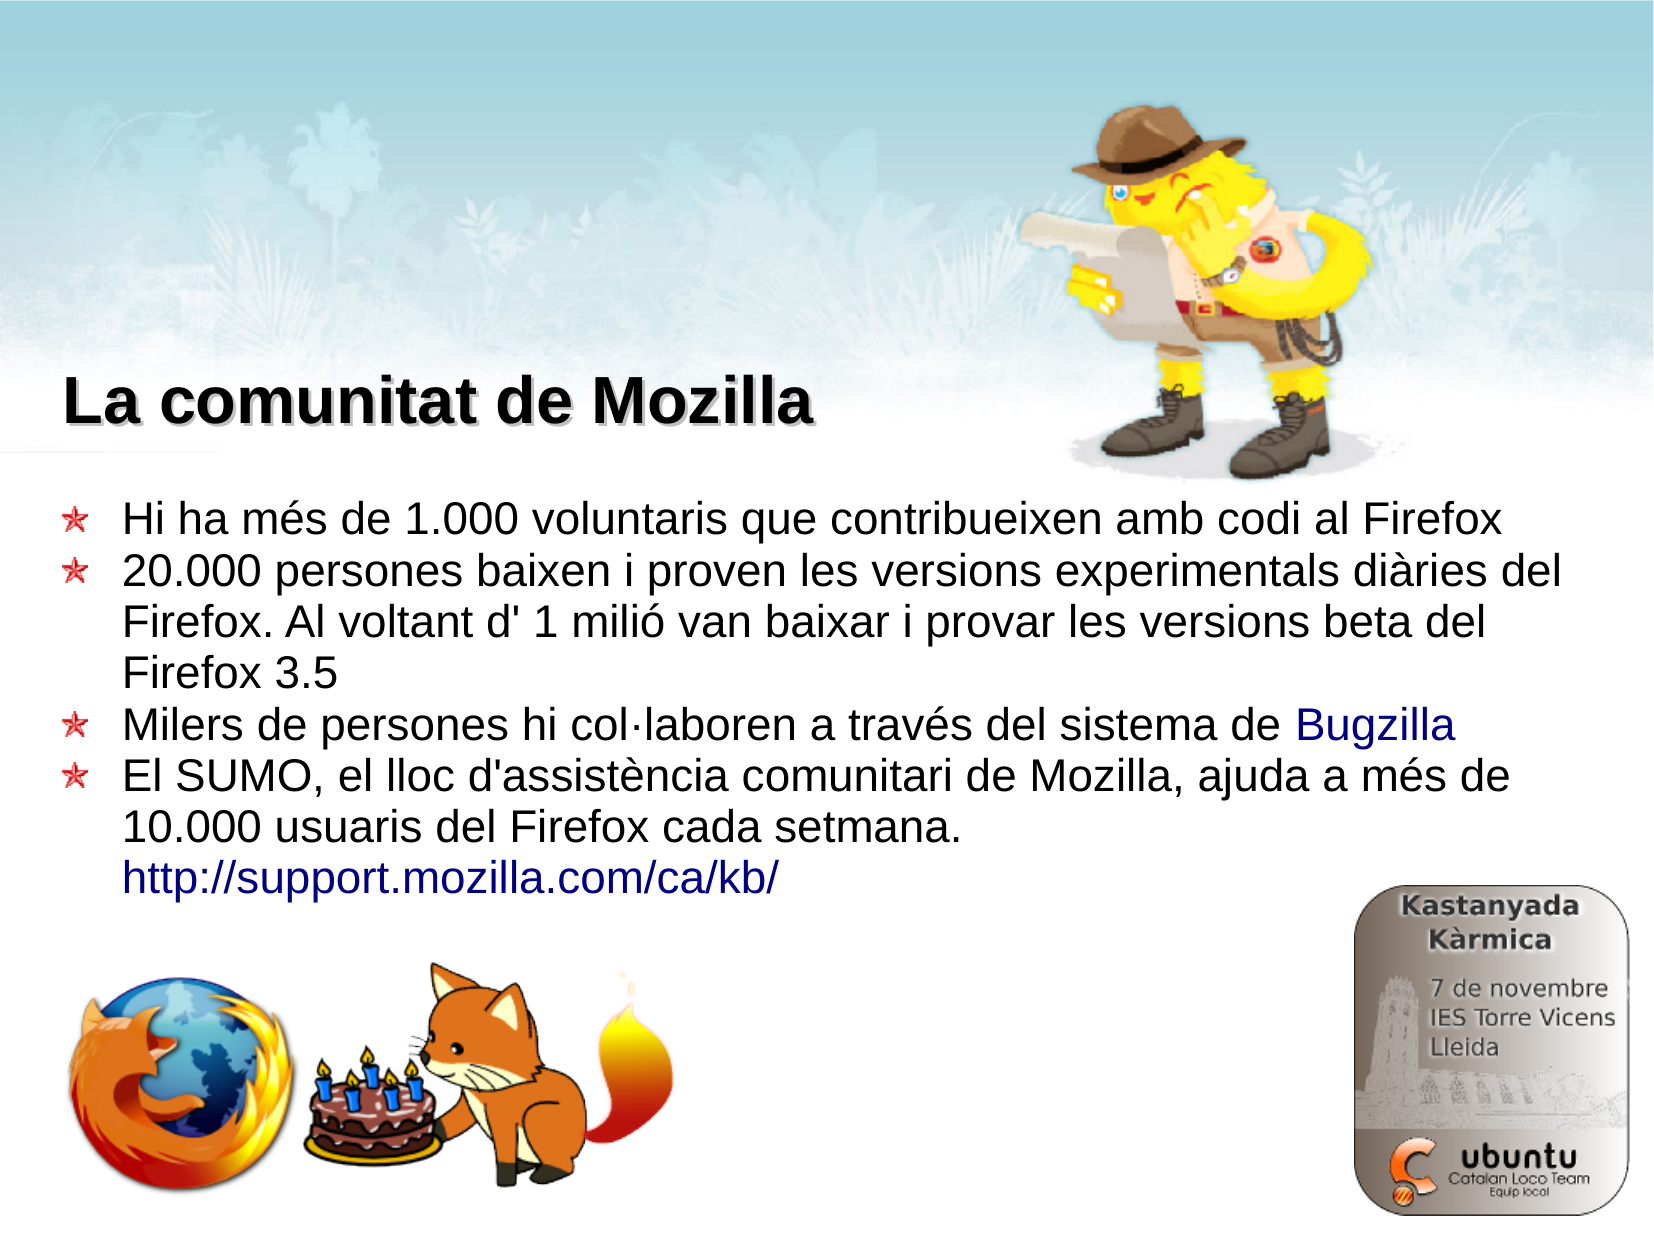

La comunitat de Mozilla
Hi ha més de 1.000 voluntaris que contribueixen amb codi al Firefox
20.000 persones baixen i proven les versions experimentals diàries del Firefox. Al voltant d' 1 milió van baixar i provar les versions beta del Firefox 3.5
Milers de persones hi col·laboren a través del sistema de Bugzilla
El SUMO, el lloc d'assistència comunitari de Mozilla, ajuda a més de 10.000 usuaris del Firefox cada setmana. http://support.mozilla.com/ca/kb/